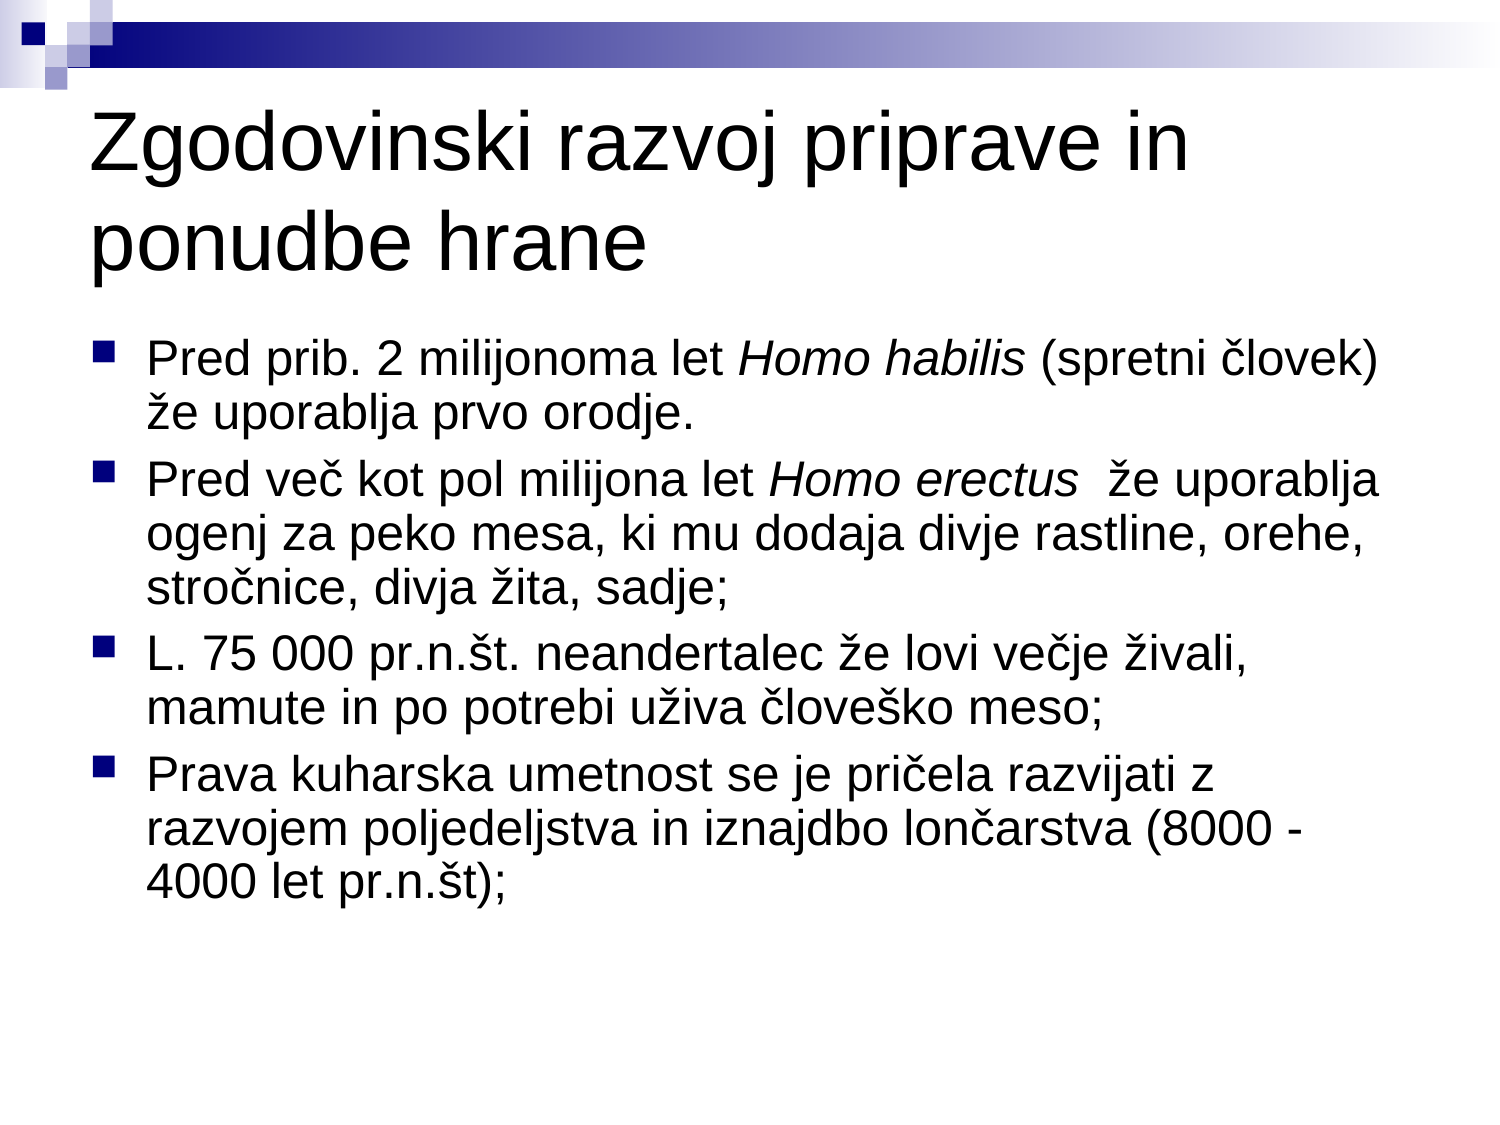

# Zgodovinski razvoj priprave in ponudbe hrane
Pred prib. 2 milijonoma let Homo habilis (spretni človek) že uporablja prvo orodje.
Pred več kot pol milijona let Homo erectus že uporablja ogenj za peko mesa, ki mu dodaja divje rastline, orehe, stročnice, divja žita, sadje;
L. 75 000 pr.n.št. neandertalec že lovi večje živali, mamute in po potrebi uživa človeško meso;
Prava kuharska umetnost se je pričela razvijati z razvojem poljedeljstva in iznajdbo lončarstva (8000 - 4000 let pr.n.št);